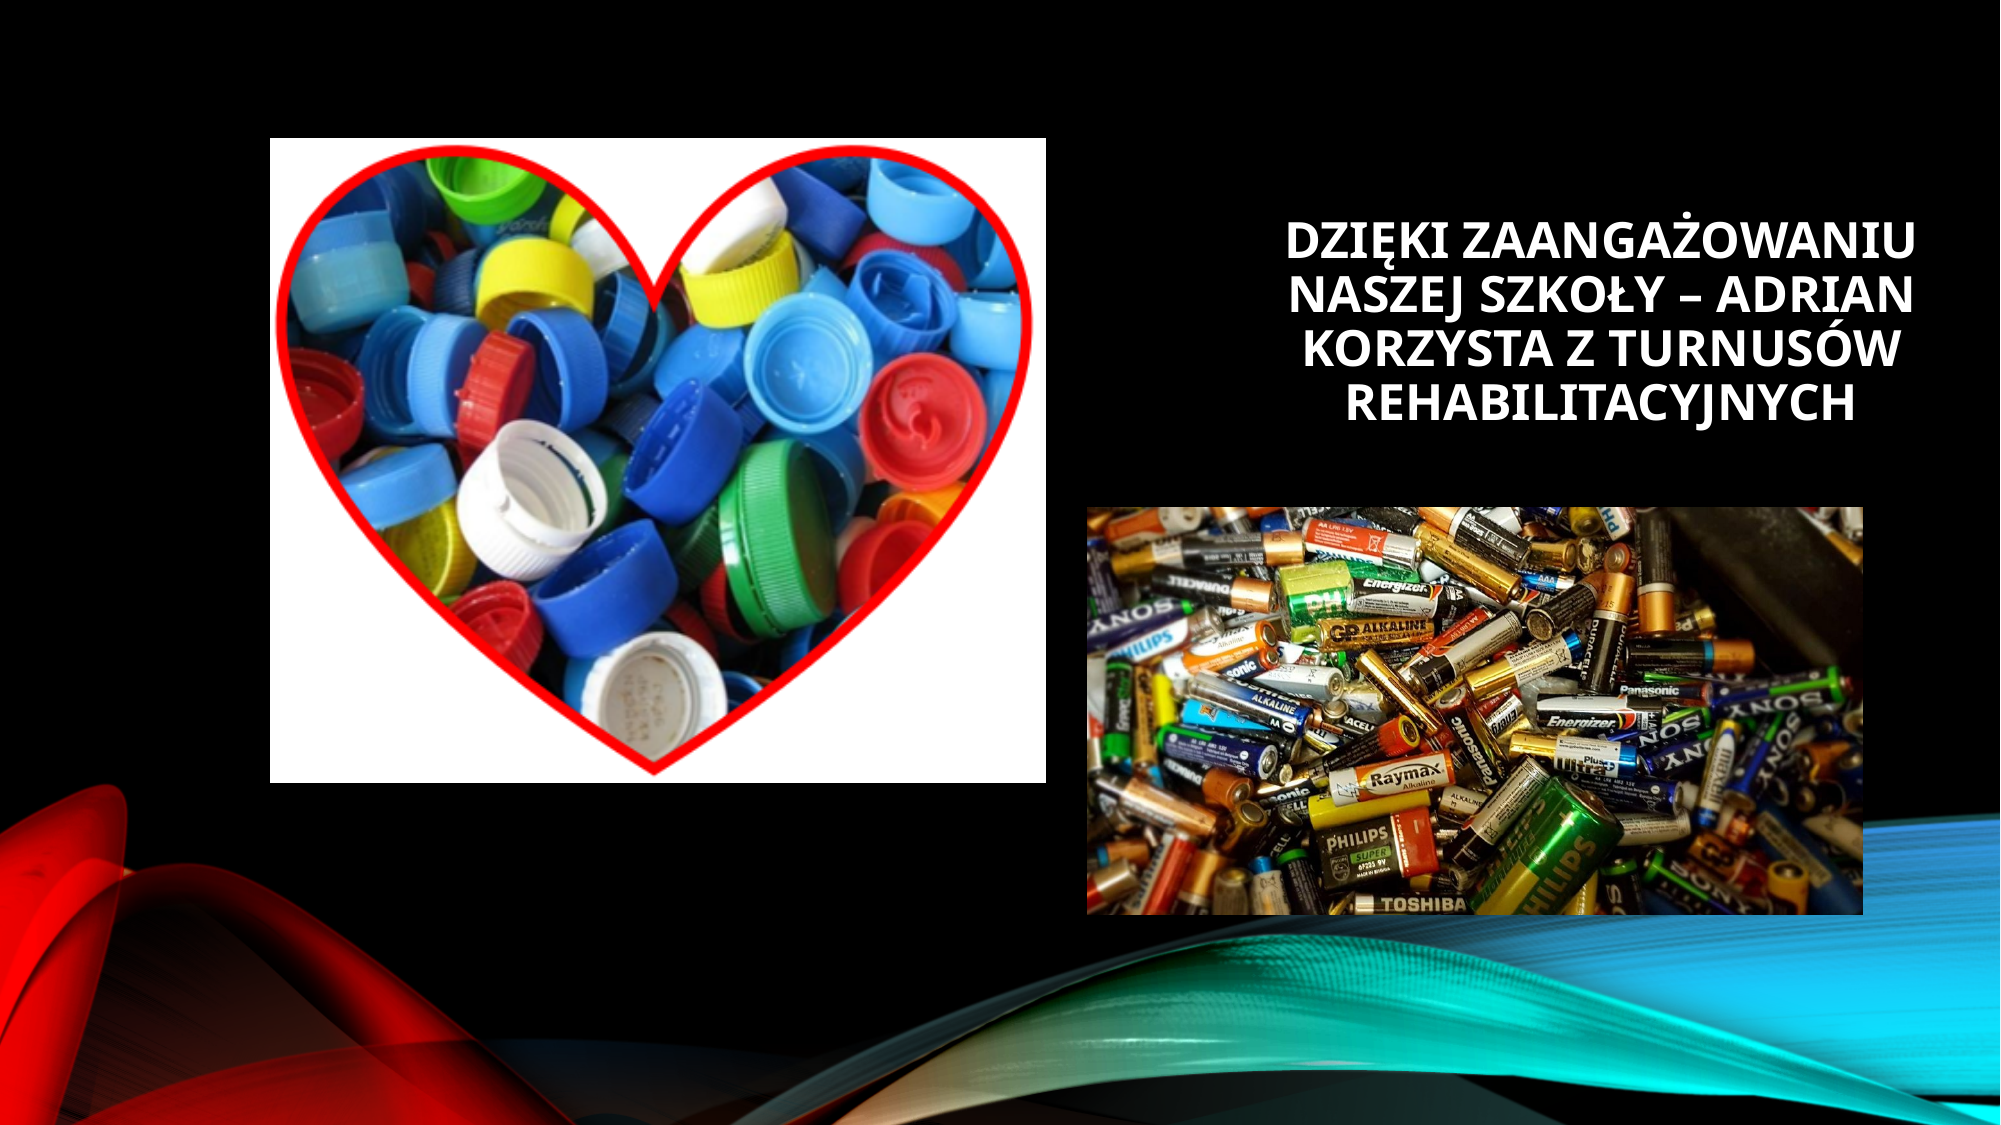

### Chart: Nośniki
| Category |
|---|
# DZIĘKI Zaangażowaniu NASZEJ SZKOŁY – ADRIAN KORZYSTA Z TURNUSÓW REHABILITACYJNYCH